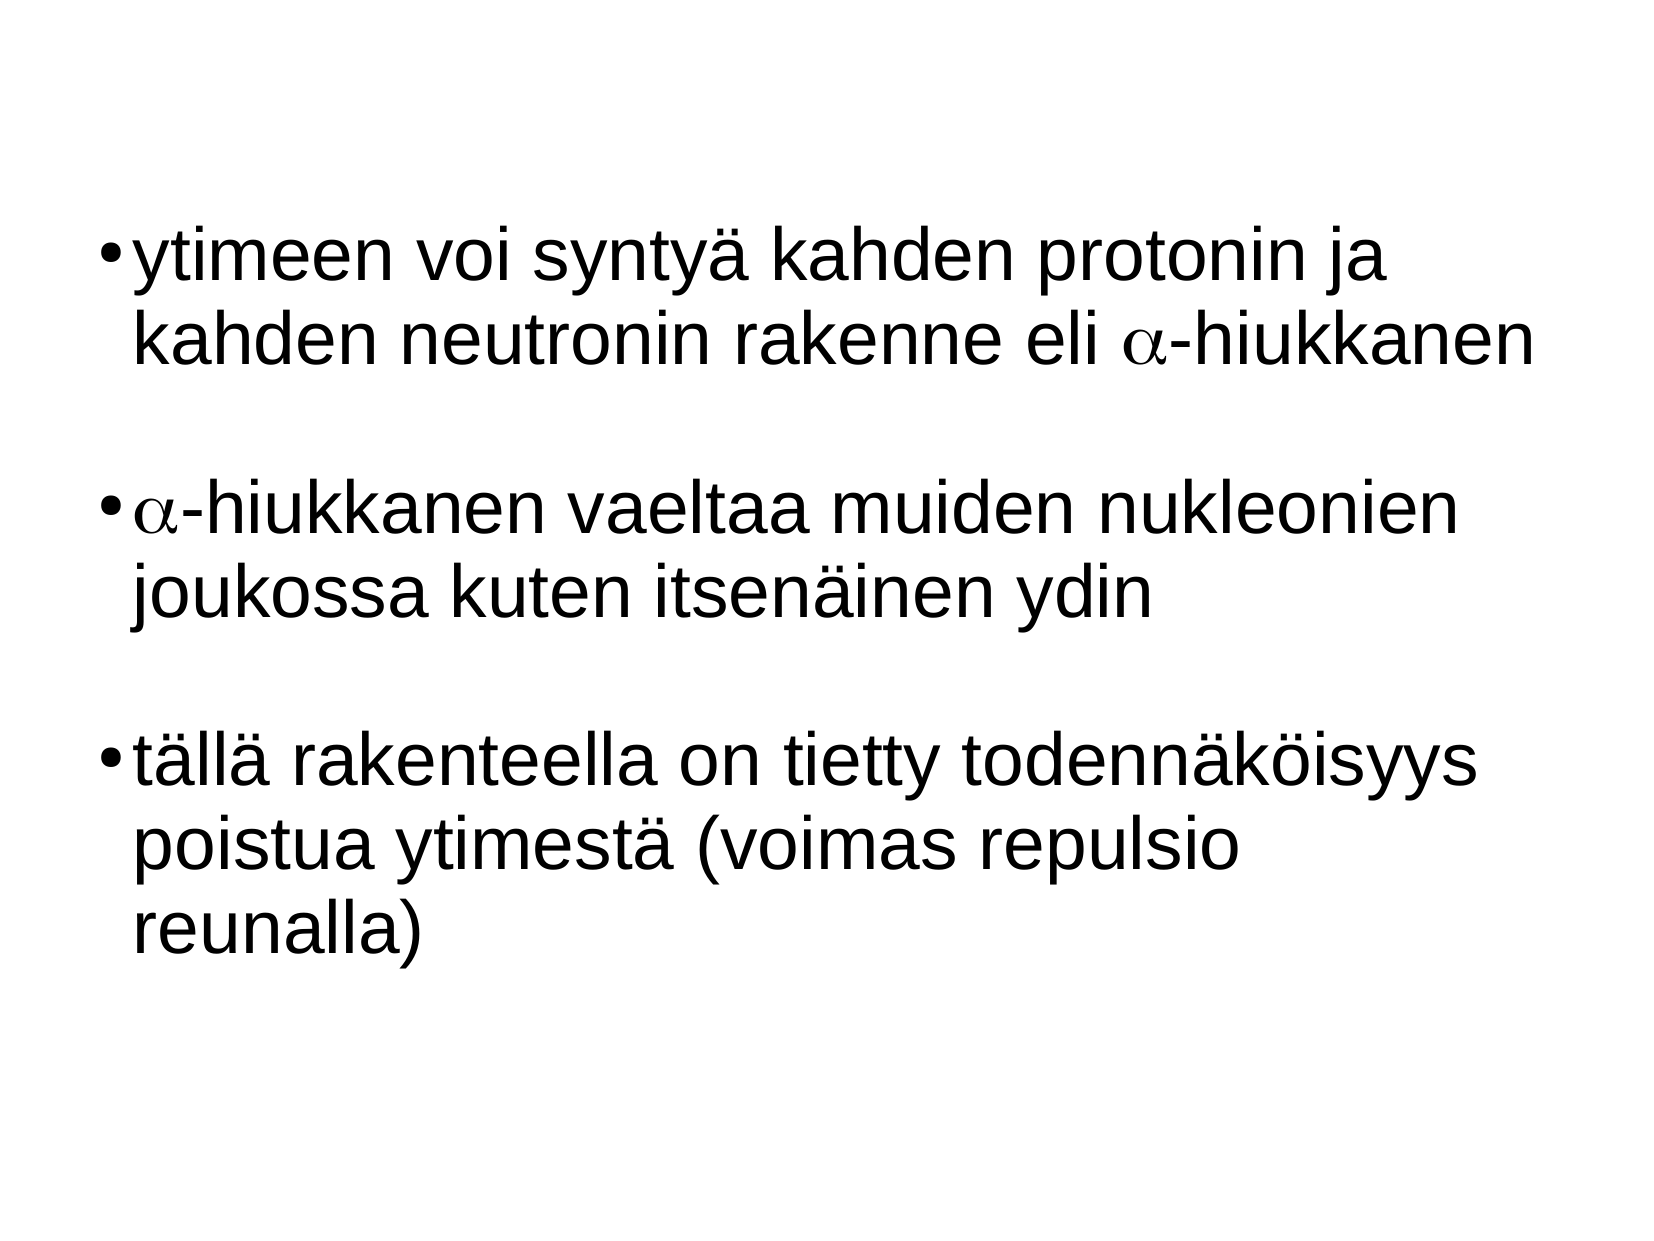

ytimeen voi syntyä kahden protonin ja kahden neutronin rakenne eli a-hiukkanen
a-hiukkanen vaeltaa muiden nukleonien joukossa kuten itsenäinen ydin
tällä rakenteella on tietty todennäköisyys poistua ytimestä (voimas repulsio reunalla)